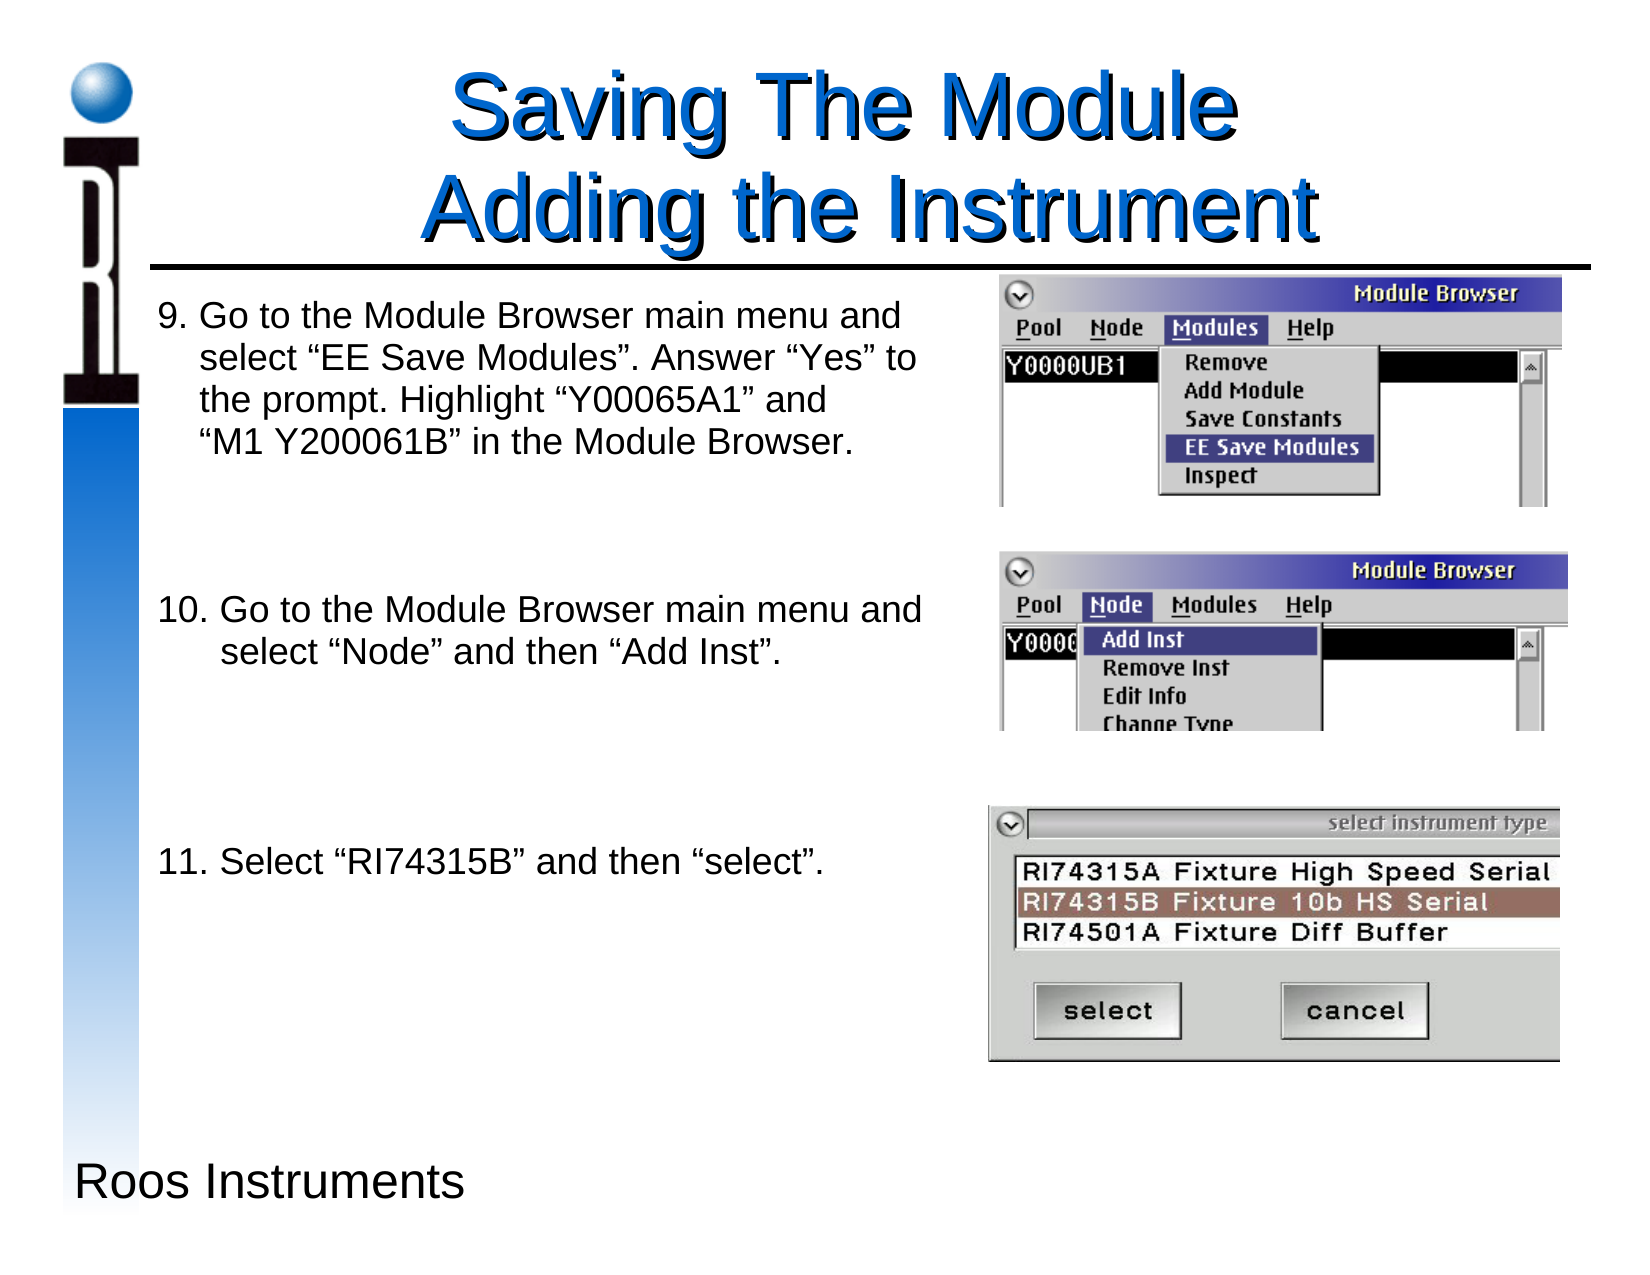

# Saving The Module Adding the Instrument
9. Go to the Module Browser main menu and
 select “EE Save Modules”. Answer “Yes” to
 the prompt. Highlight “Y00065A1” and
 “M1 Y200061B” in the Module Browser.
10. Go to the Module Browser main menu and
 select “Node” and then “Add Inst”.
11. Select “RI74315B” and then “select”.